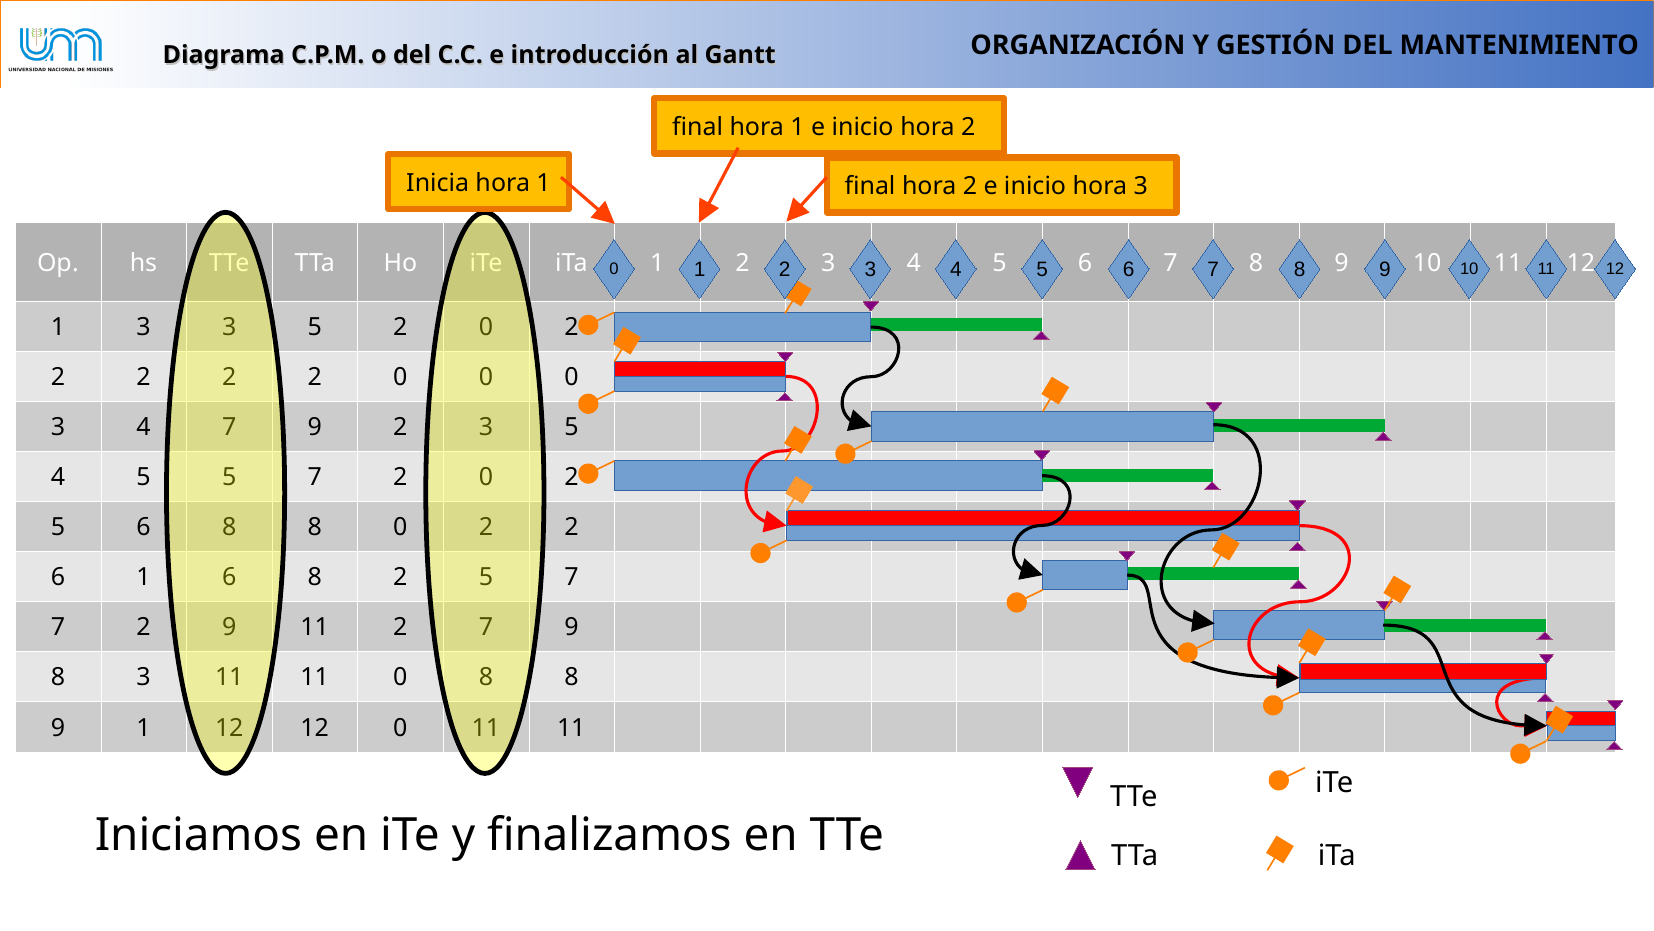

ORGANIZACIÓN Y GESTIÓN DEL MANTENIMIENTO
Diagrama C.P.M. o del C.C. e introducción al Gantt
final hora 1 e inicio hora 2
Inicia hora 1
final hora 2 e inicio hora 3
| Op. | hs | TTe | TTa | Ho | iTe | iTa | 1 | 2 | 3 | 4 | 5 | 6 | 7 | 8 | 9 | 10 | 11 | 12 |
| --- | --- | --- | --- | --- | --- | --- | --- | --- | --- | --- | --- | --- | --- | --- | --- | --- | --- | --- |
| 1 | 3 | 3 | 5 | 2 | 0 | 2 | | | | | | | | | | | | |
| 2 | 2 | 2 | 2 | 0 | 0 | 0 | | | | | | | | | | | | |
| 3 | 4 | 7 | 9 | 2 | 3 | 5 | | | | | | | | | | | | |
| 4 | 5 | 5 | 7 | 2 | 0 | 2 | | | | | | | | | | | | |
| 5 | 6 | 8 | 8 | 0 | 2 | 2 | | | | | | | | | | | | |
| 6 | 1 | 6 | 8 | 2 | 5 | 7 | | | | | | | | | | | | |
| 7 | 2 | 9 | 11 | 2 | 7 | 9 | | | | | | | | | | | | |
| 8 | 3 | 11 | 11 | 0 | 8 | 8 | | | | | | | | | | | | |
| 9 | 1 | 12 | 12 | 0 | 11 | 11 | | | | | | | | | | | | |
0
1
2
3
4
5
6
7
8
9
10
11
12
iTe
TTe
Iniciamos en iTe y finalizamos en TTe
TTa
iTa